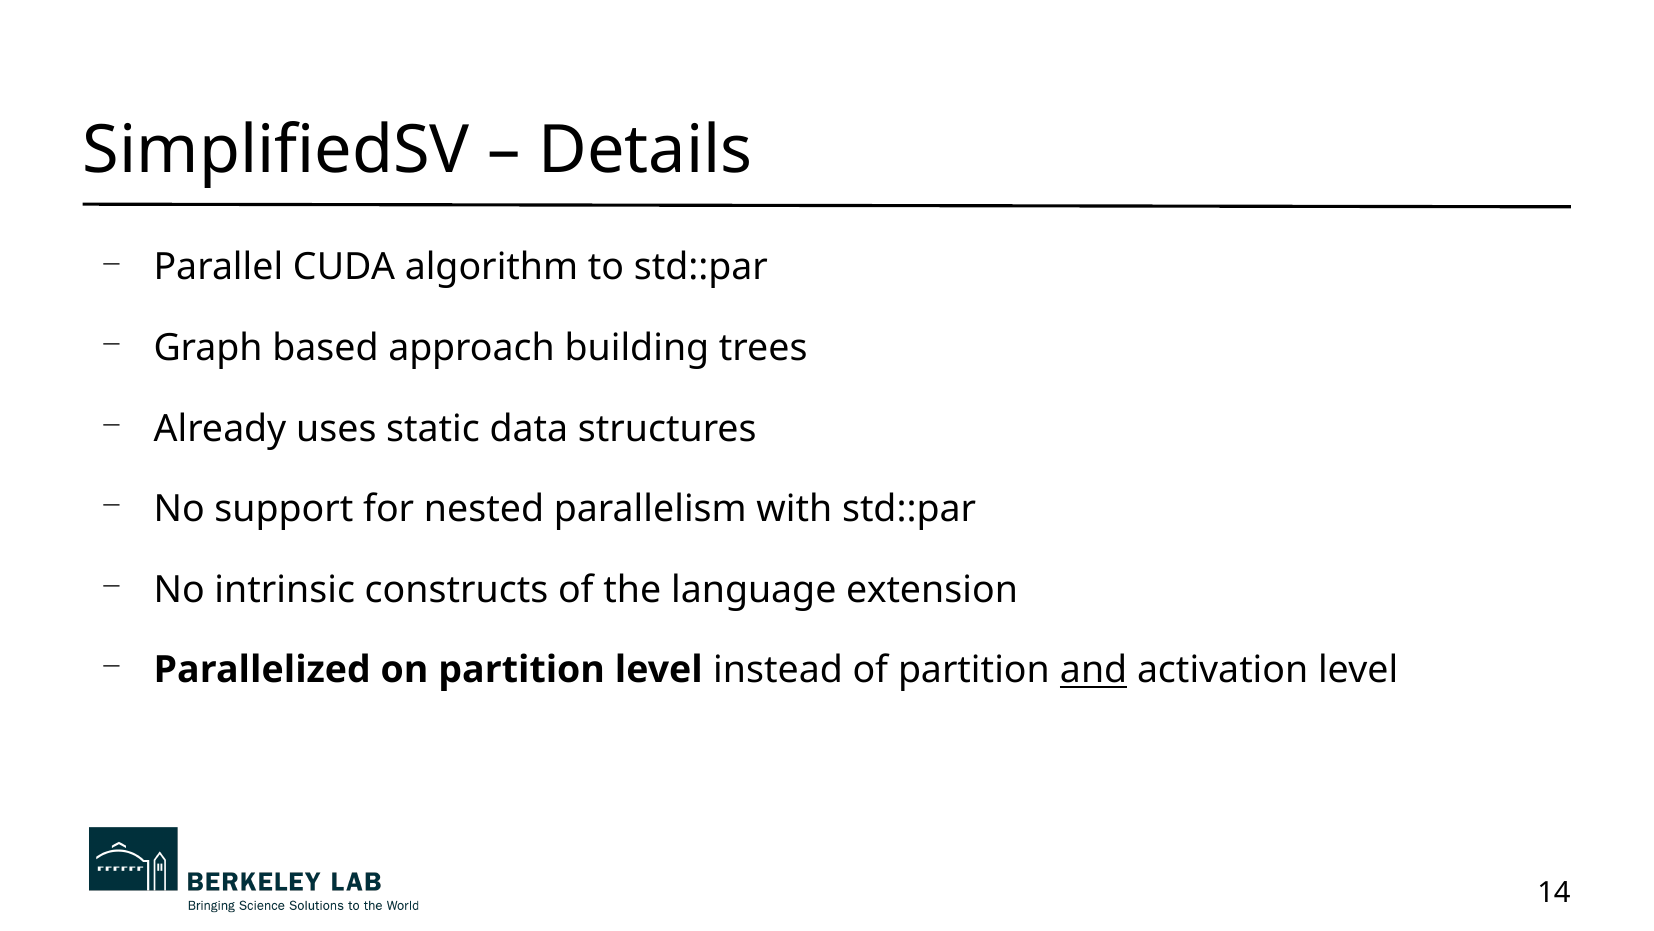

# SimplifiedSV – Details
Parallel CUDA algorithm to std::par
Graph based approach building trees
Already uses static data structures
No support for nested parallelism with std::par
No intrinsic constructs of the language extension
Parallelized on partition level instead of partition and activation level
14